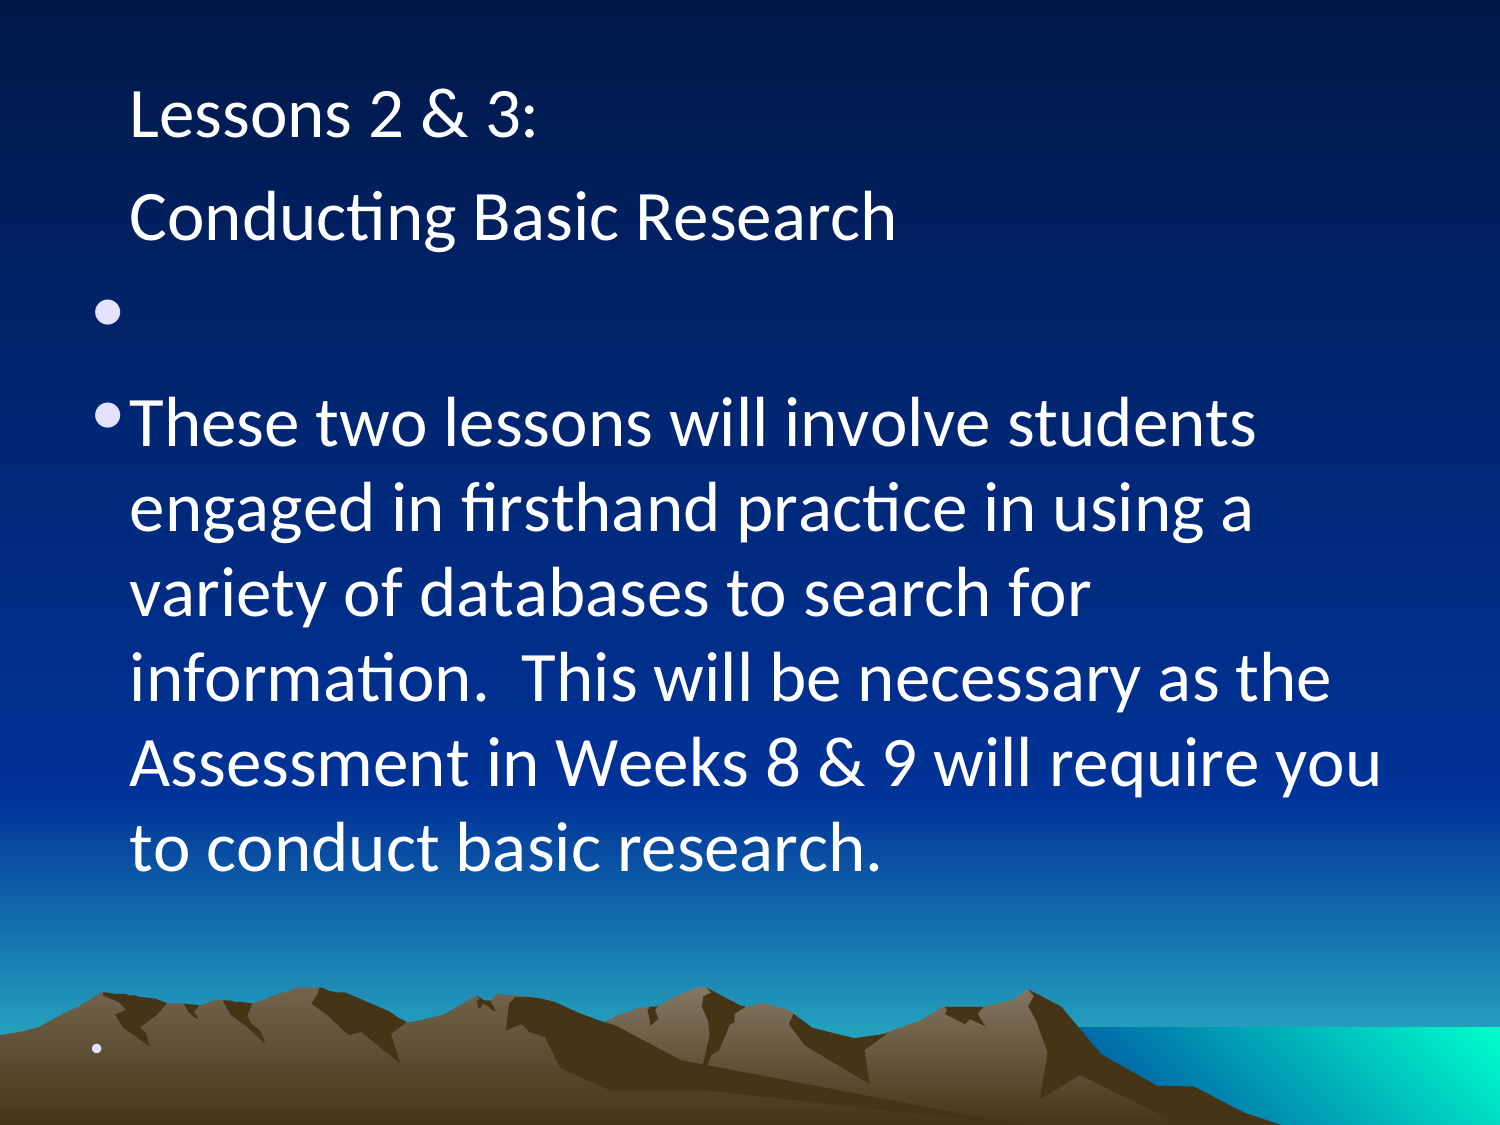

# Lessons 2 & 3:
Conducting Basic Research
These two lessons will involve students engaged in firsthand practice in using a variety of databases to search for information. This will be necessary as the Assessment in Weeks 8 & 9 will require you to conduct basic research.